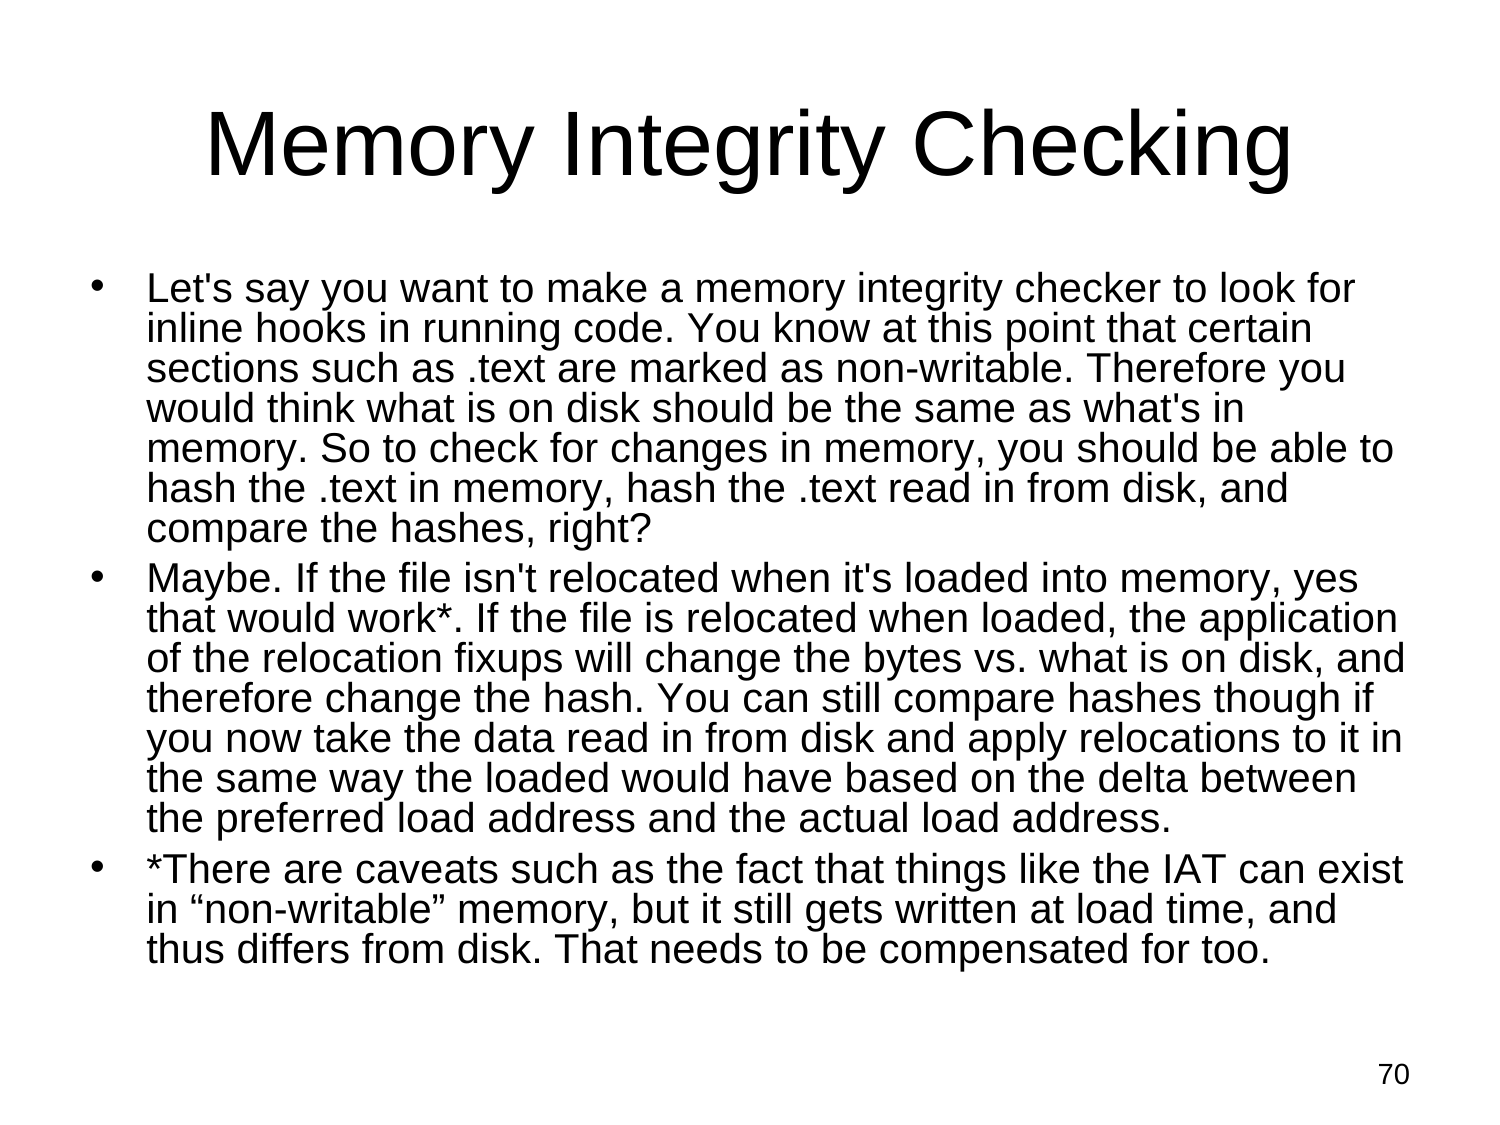

# Memory Integrity Checking
Let's say you want to make a memory integrity checker to look for inline hooks in running code. You know at this point that certain sections such as .text are marked as non-writable. Therefore you would think what is on disk should be the same as what's in memory. So to check for changes in memory, you should be able to hash the .text in memory, hash the .text read in from disk, and compare the hashes, right?
Maybe. If the file isn't relocated when it's loaded into memory, yes that would work*. If the file is relocated when loaded, the application of the relocation fixups will change the bytes vs. what is on disk, and therefore change the hash. You can still compare hashes though if you now take the data read in from disk and apply relocations to it in the same way the loaded would have based on the delta between the preferred load address and the actual load address.
*There are caveats such as the fact that things like the IAT can exist in “non-writable” memory, but it still gets written at load time, and thus differs from disk. That needs to be compensated for too.